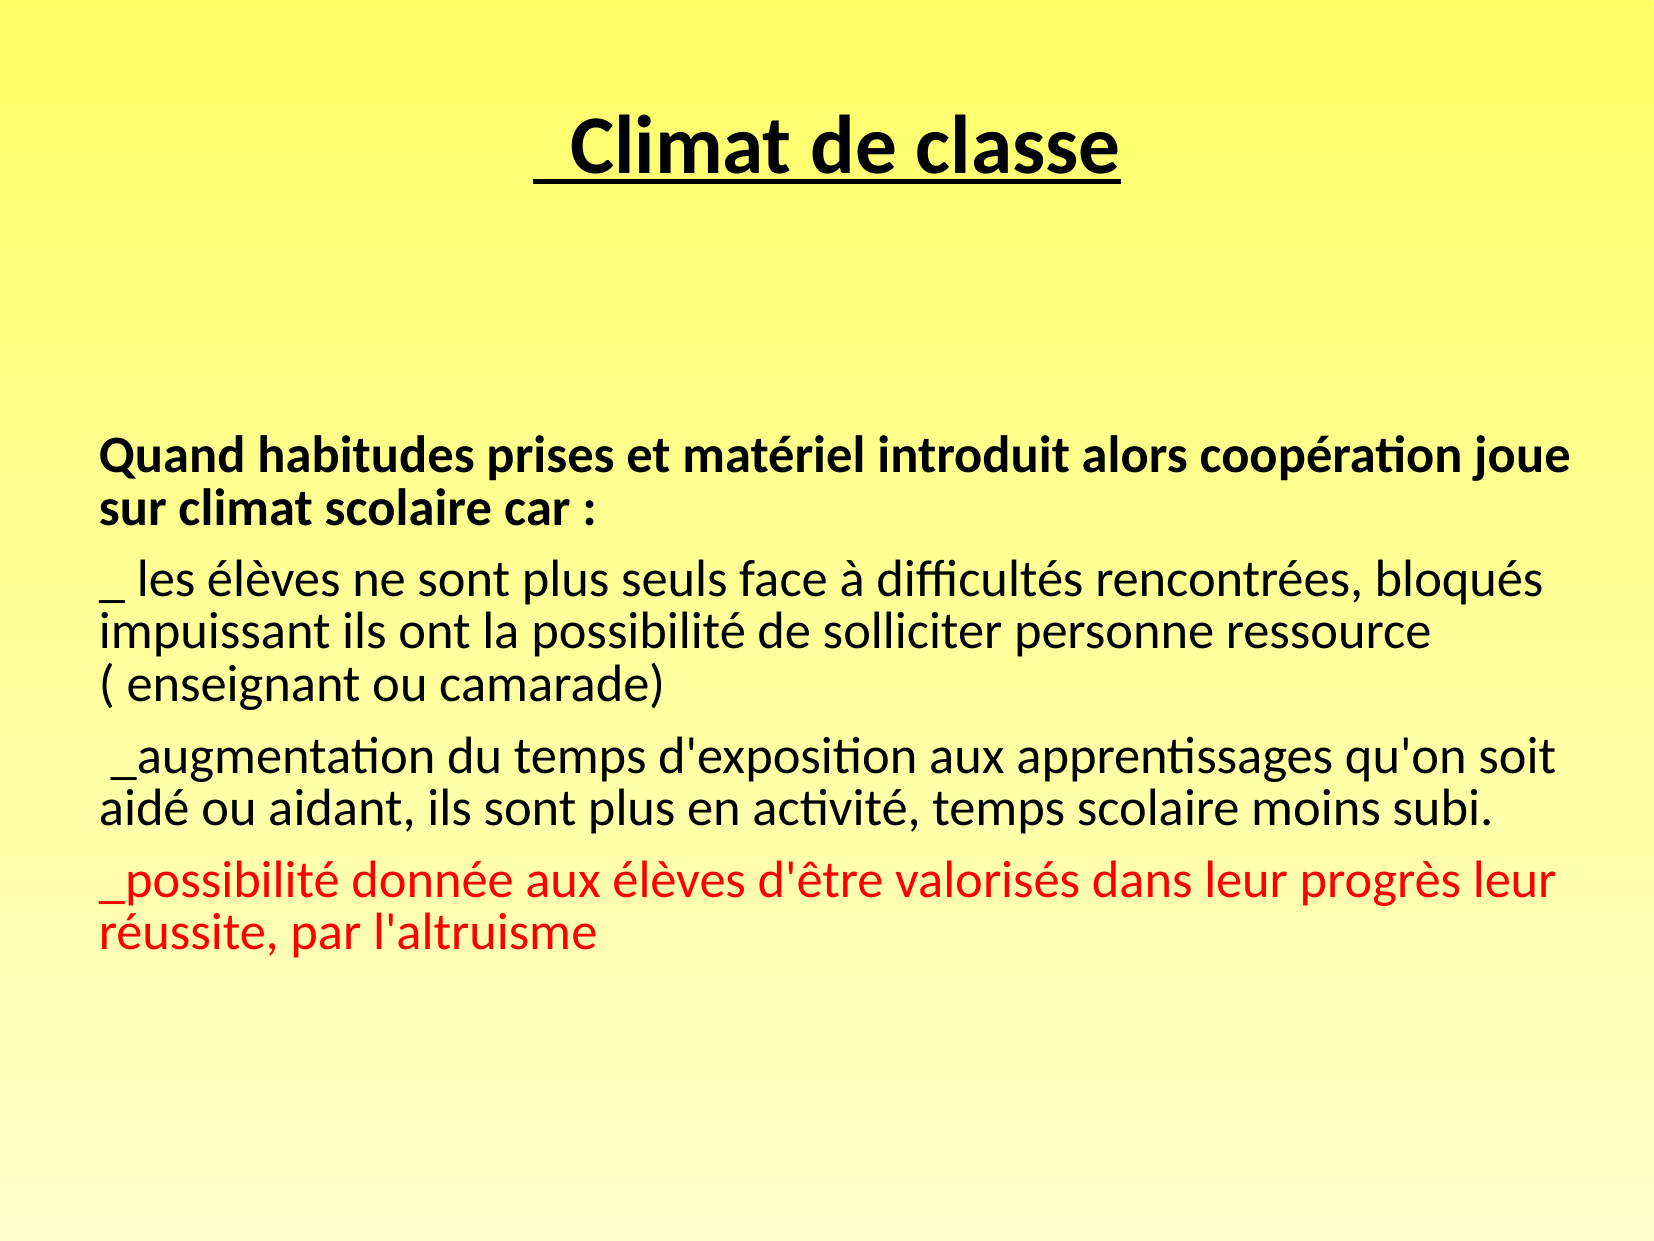

# Climat de classe
Quand habitudes prises et matériel introduit alors coopération joue sur climat scolaire car :
_ les élèves ne sont plus seuls face à difficultés rencontrées, bloqués impuissant ils ont la possibilité de solliciter personne ressource ( enseignant ou camarade)
 _augmentation du temps d'exposition aux apprentissages qu'on soit aidé ou aidant, ils sont plus en activité, temps scolaire moins subi.
_possibilité donnée aux élèves d'être valorisés dans leur progrès leur réussite, par l'altruisme